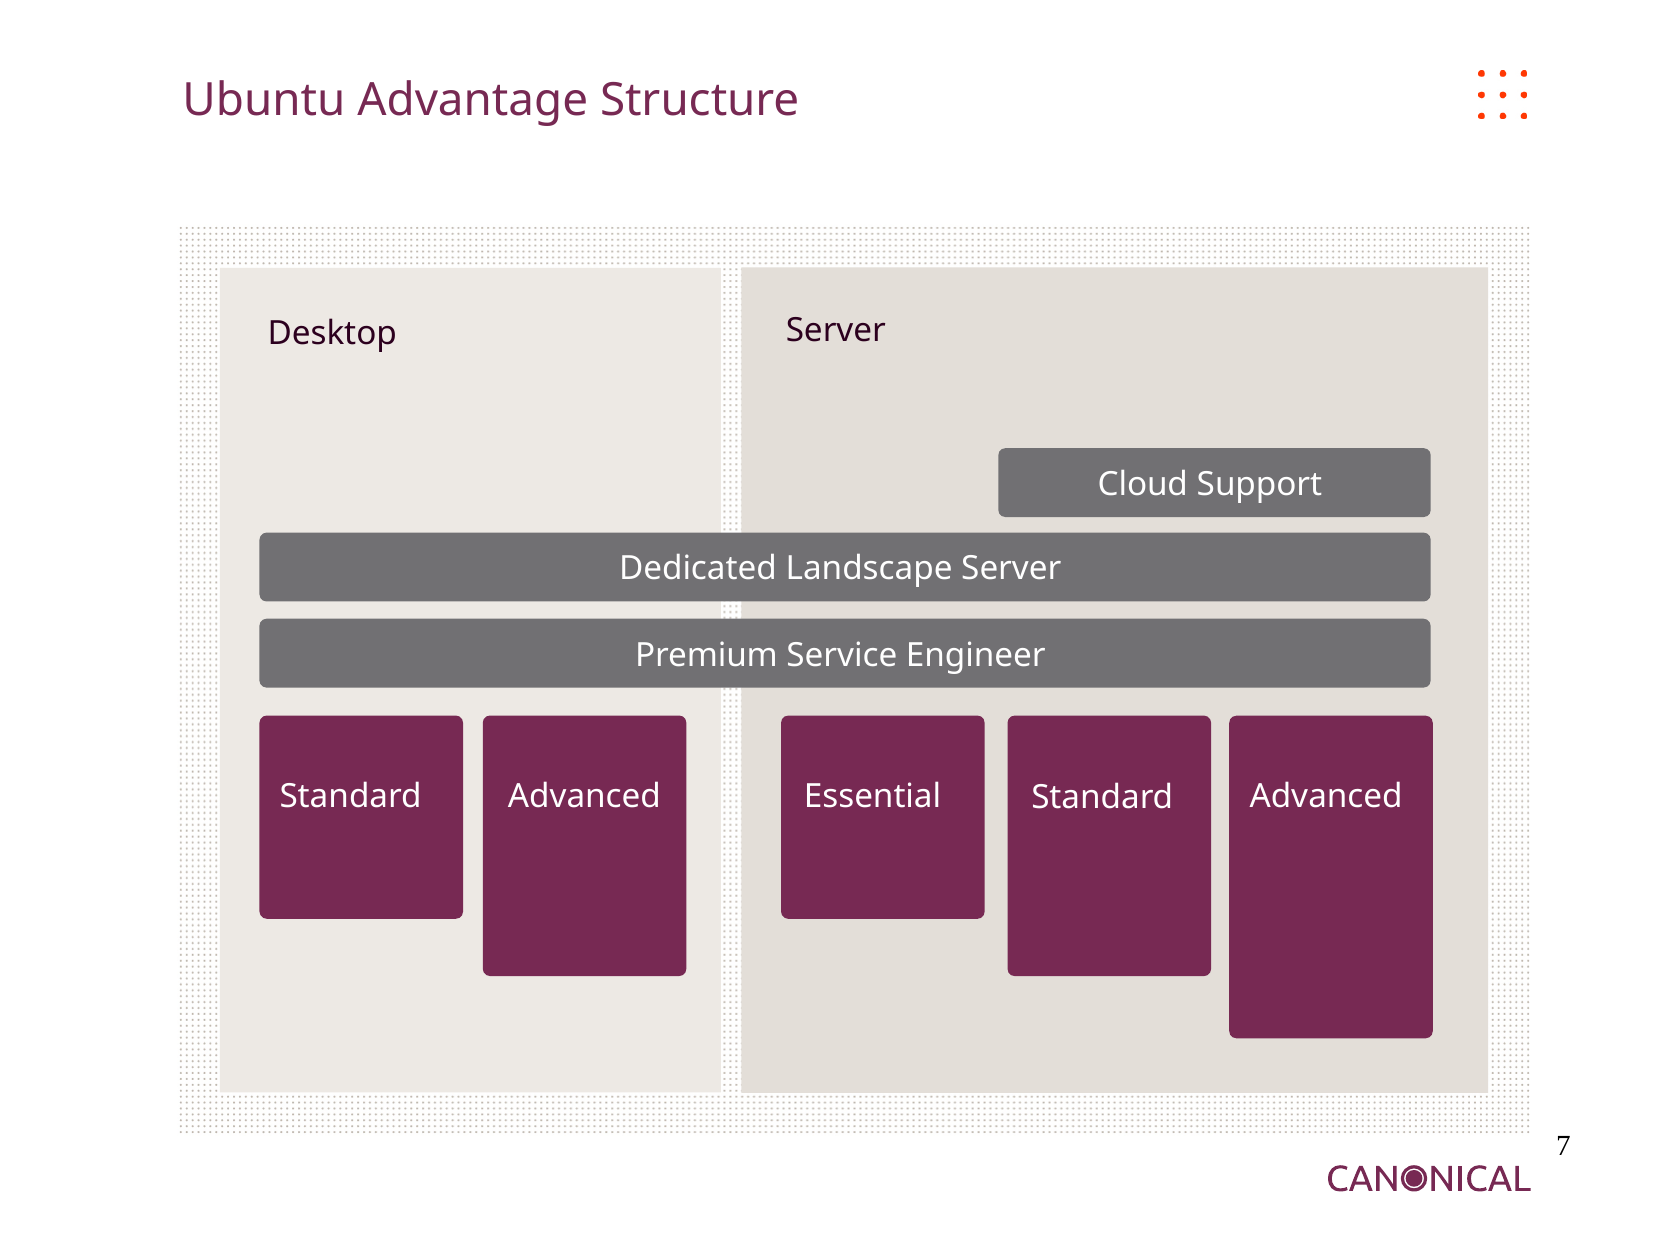

Ubuntu Advantage Structure
Server
Desktop
Cloud Support
Dedicated Landscape Server
Premium Service Engineer
Standard
Advanced
Essential
Advanced
Standard
7